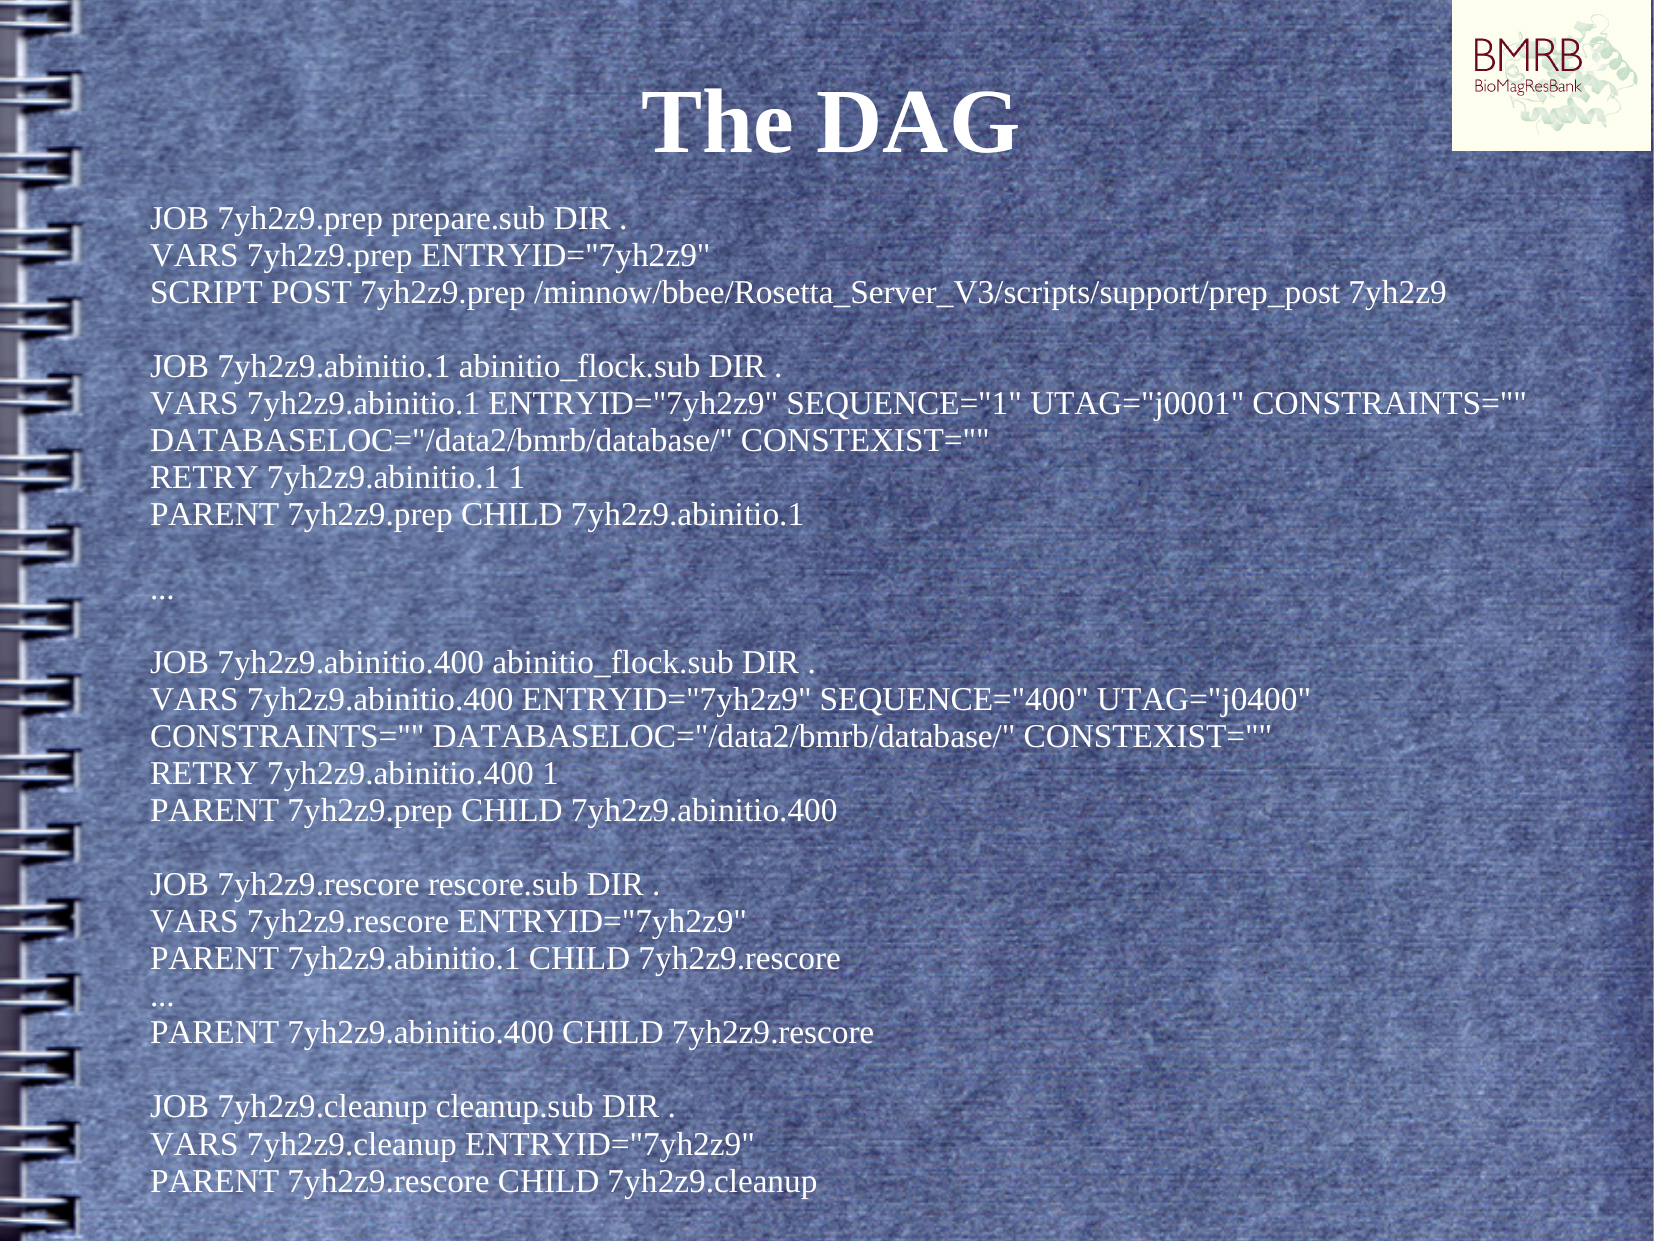

# The DAG
JOB 7yh2z9.prep prepare.sub DIR .
VARS 7yh2z9.prep ENTRYID="7yh2z9"
SCRIPT POST 7yh2z9.prep /minnow/bbee/Rosetta_Server_V3/scripts/support/prep_post 7yh2z9
JOB 7yh2z9.abinitio.1 abinitio_flock.sub DIR .
VARS 7yh2z9.abinitio.1 ENTRYID="7yh2z9" SEQUENCE="1" UTAG="j0001" CONSTRAINTS="" DATABASELOC="/data2/bmrb/database/" CONSTEXIST=""
RETRY 7yh2z9.abinitio.1 1
PARENT 7yh2z9.prep CHILD 7yh2z9.abinitio.1
...
JOB 7yh2z9.abinitio.400 abinitio_flock.sub DIR .
VARS 7yh2z9.abinitio.400 ENTRYID="7yh2z9" SEQUENCE="400" UTAG="j0400" CONSTRAINTS="" DATABASELOC="/data2/bmrb/database/" CONSTEXIST=""
RETRY 7yh2z9.abinitio.400 1
PARENT 7yh2z9.prep CHILD 7yh2z9.abinitio.400
JOB 7yh2z9.rescore rescore.sub DIR .
VARS 7yh2z9.rescore ENTRYID="7yh2z9"
PARENT 7yh2z9.abinitio.1 CHILD 7yh2z9.rescore
...
PARENT 7yh2z9.abinitio.400 CHILD 7yh2z9.rescore
JOB 7yh2z9.cleanup cleanup.sub DIR .
VARS 7yh2z9.cleanup ENTRYID="7yh2z9"
PARENT 7yh2z9.rescore CHILD 7yh2z9.cleanup